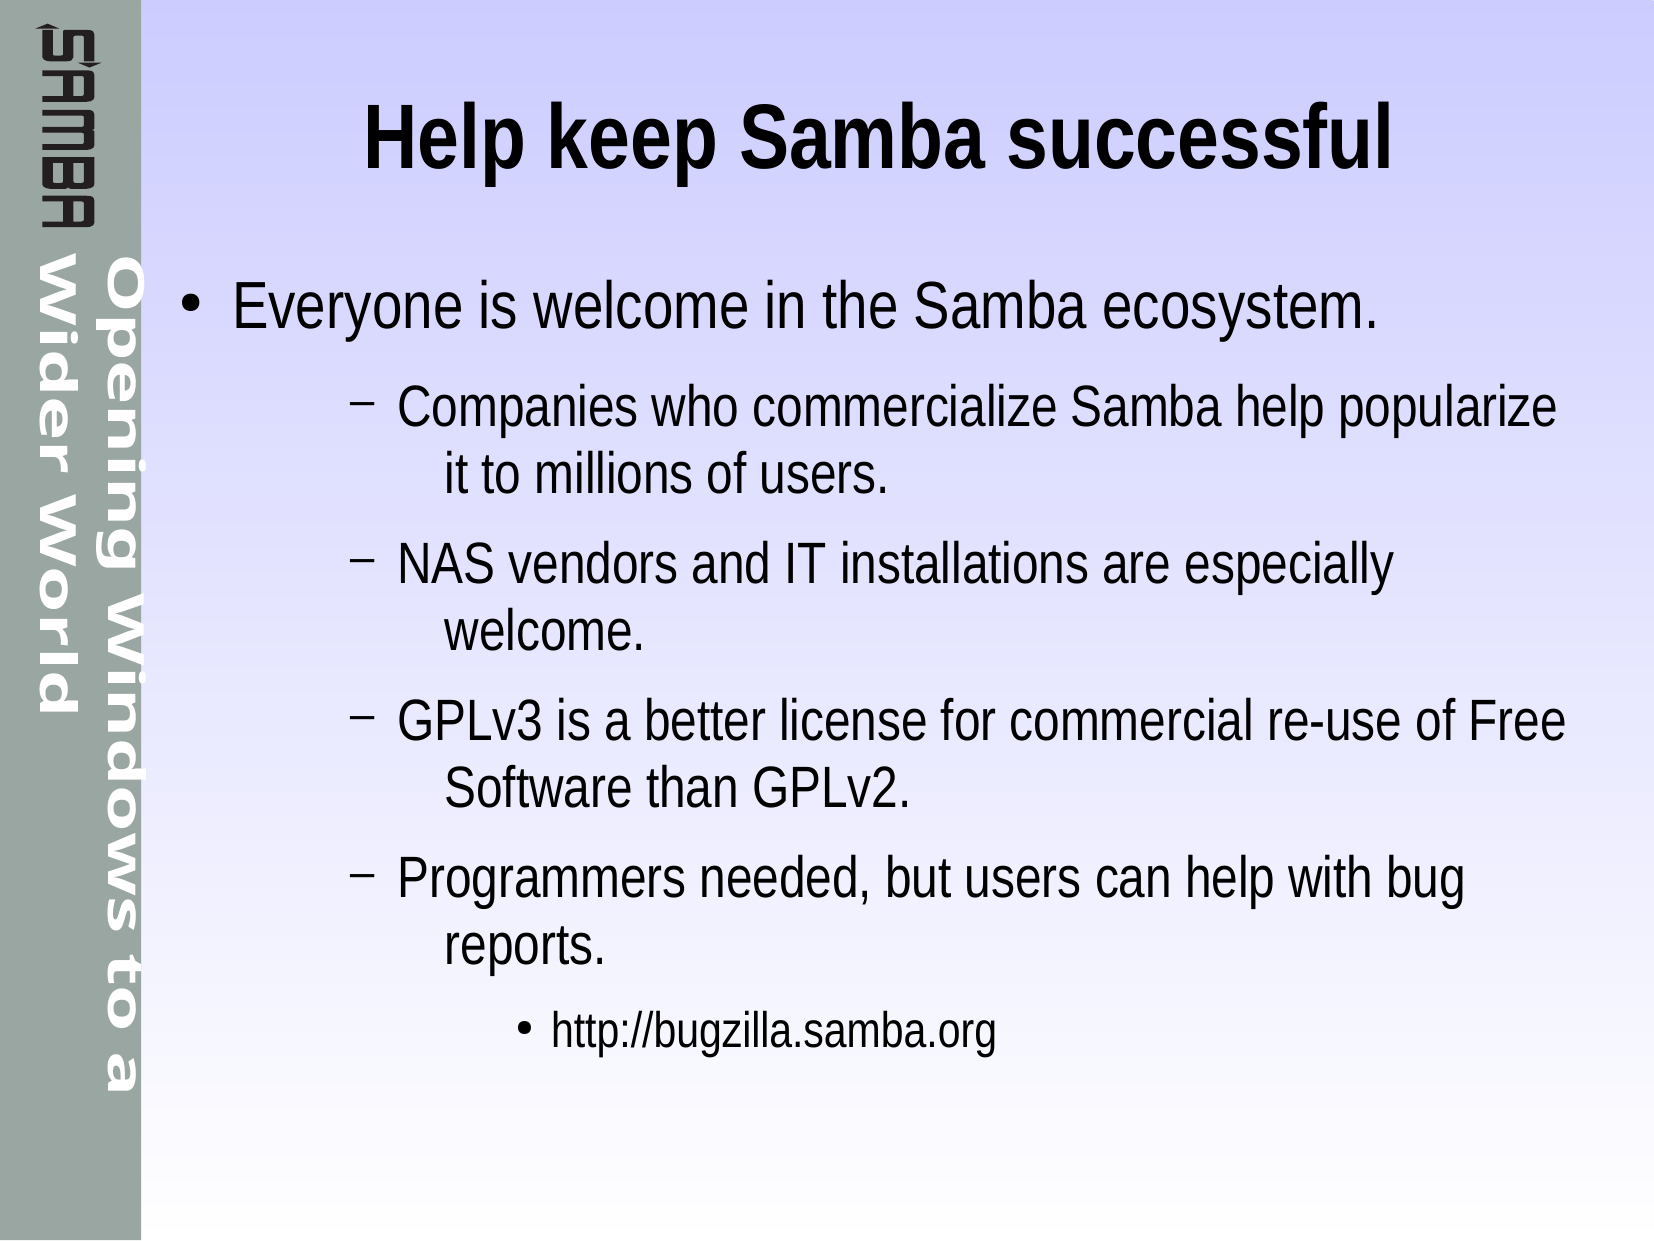

# Help keep Samba successful
Everyone is welcome in the Samba ecosystem.
Companies who commercialize Samba help popularize it to millions of users.
NAS vendors and IT installations are especially welcome.
GPLv3 is a better license for commercial re-use of Free Software than GPLv2.
Programmers needed, but users can help with bug reports.
http://bugzilla.samba.org